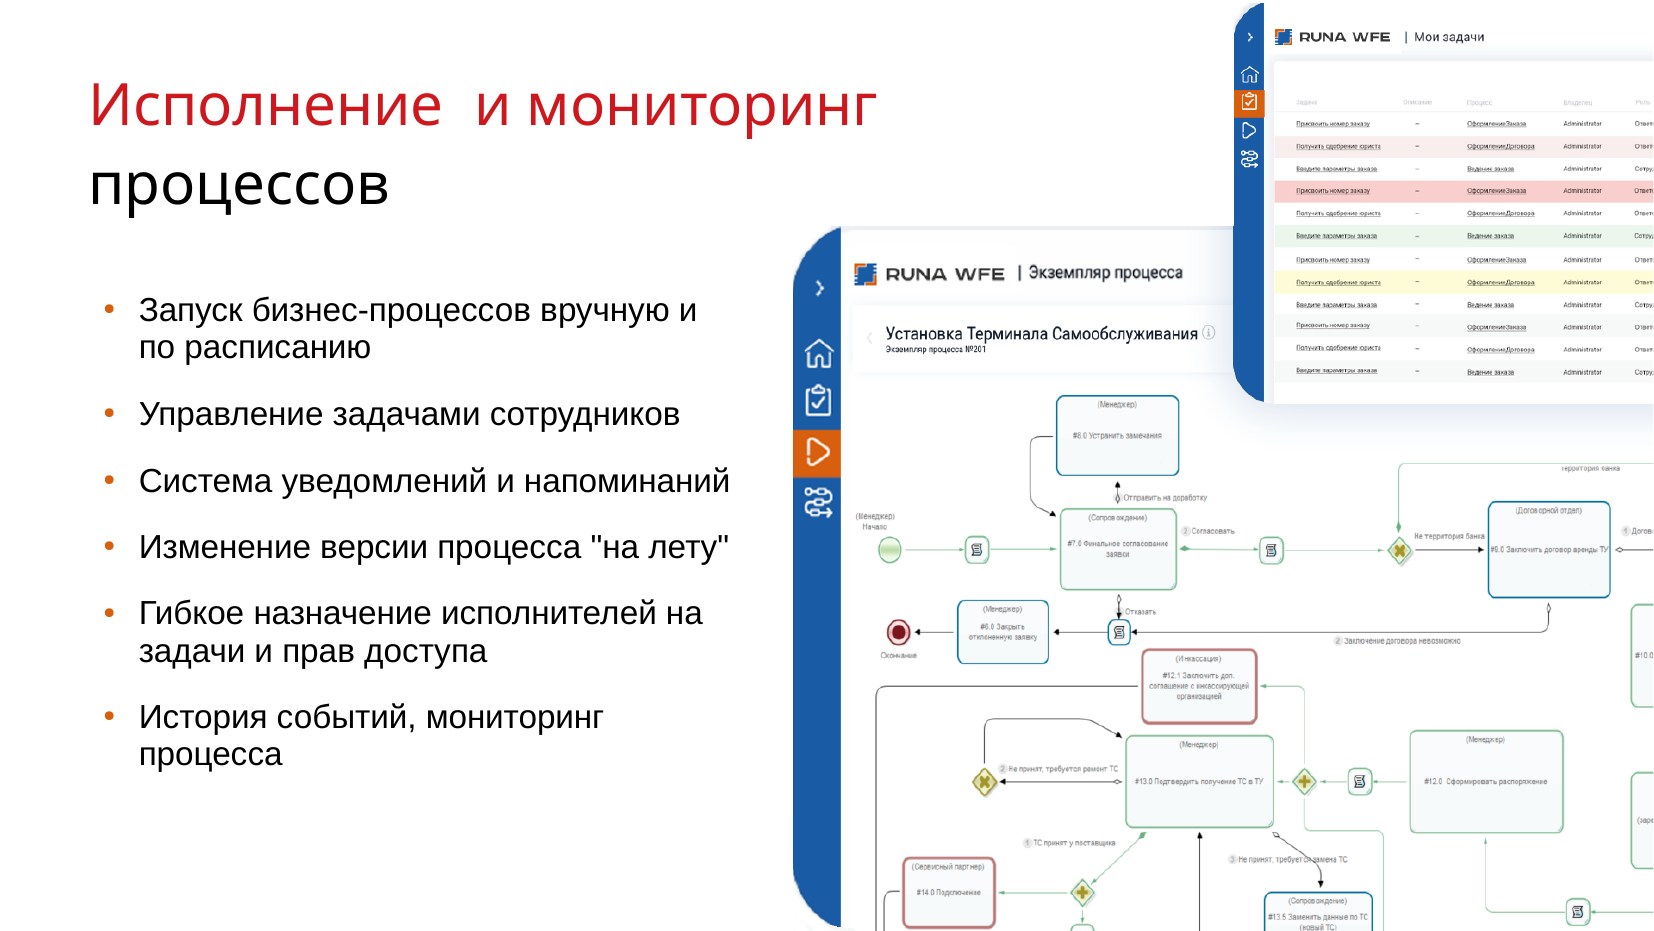

# Исполнение и мониторинг процессов
Запуск бизнес-процессов вручную и по расписанию
Управление задачами сотрудников
Система уведомлений и напоминаний
Изменение версии процесса "на лету"
Гибкое назначение исполнителей на задачи и прав доступа
История событий, мониторинг процесса